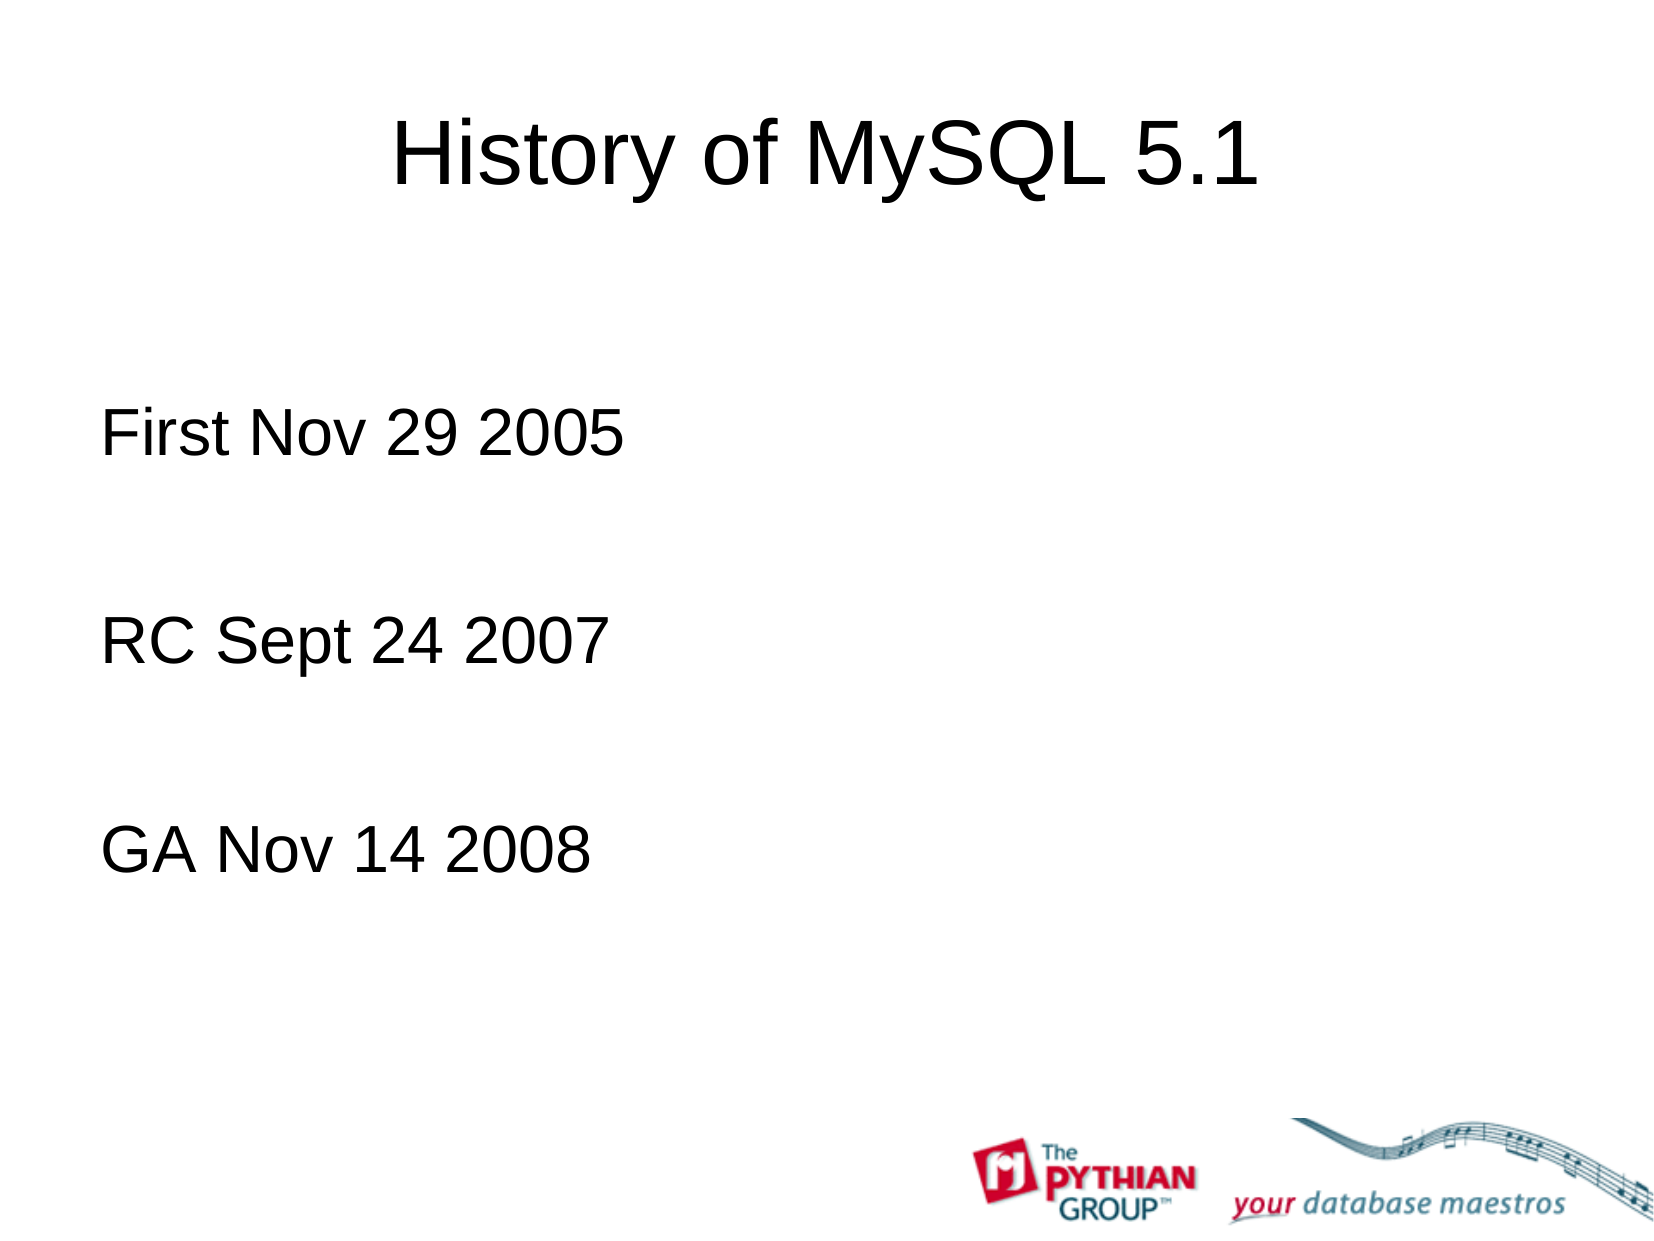

# History of MySQL 5.1
First Nov 29 2005
RC Sept 24 2007
GA Nov 14 2008